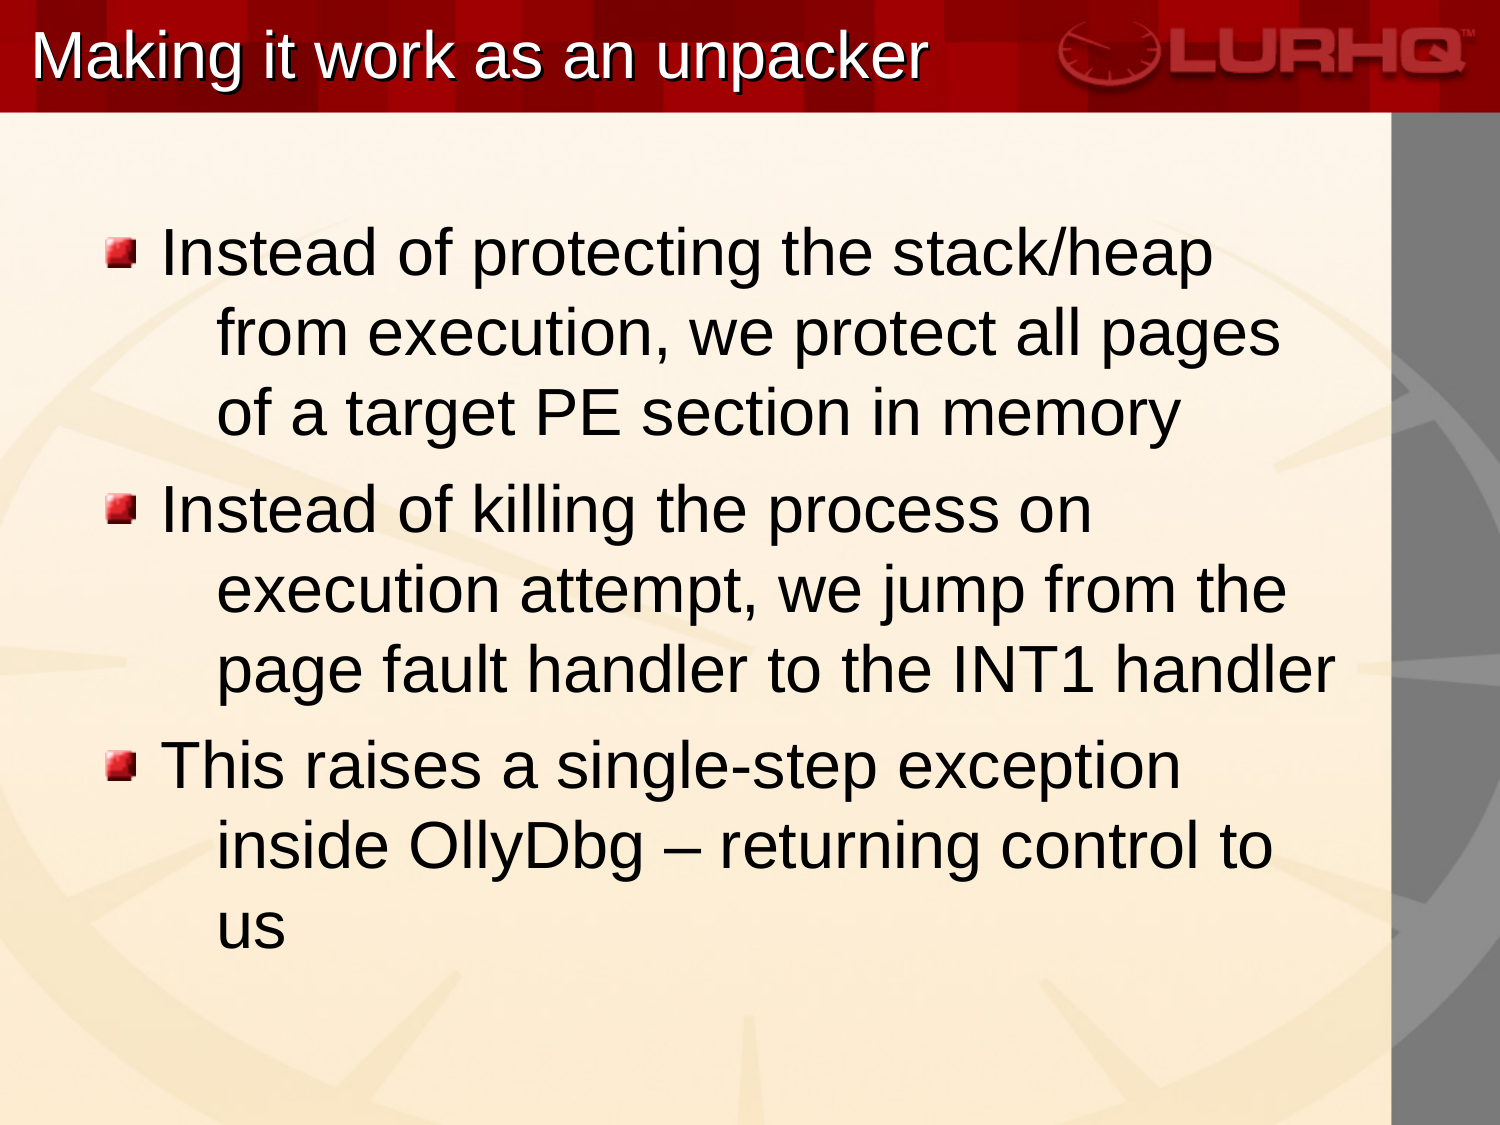

# Making it work as an unpacker
Instead of protecting the stack/heap from execution, we protect all pages of a target PE section in memory
Instead of killing the process on execution attempt, we jump from the page fault handler to the INT1 handler
This raises a single-step exception inside OllyDbg – returning control to us